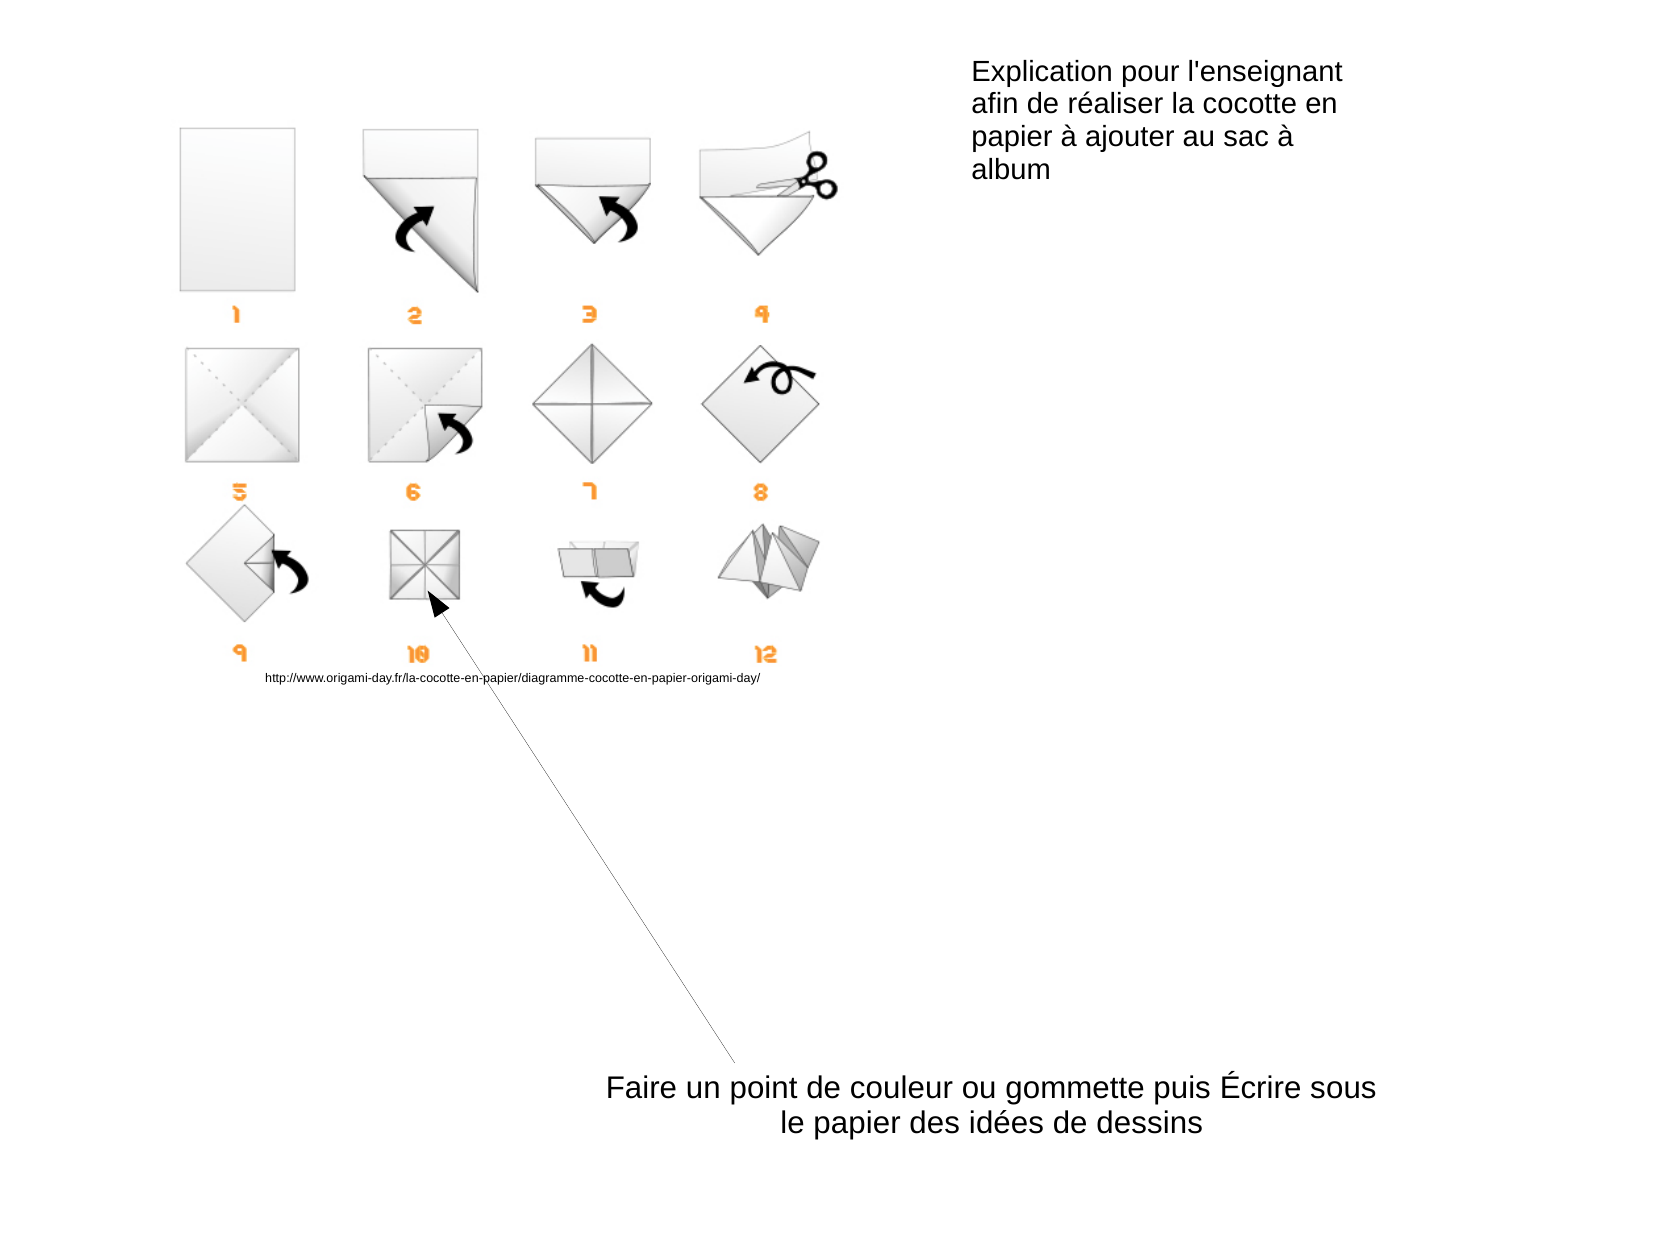

Explication pour l'enseignant afin de réaliser la cocotte en papier à ajouter au sac à album
http://www.origami-day.fr/la-cocotte-en-papier/diagramme-cocotte-en-papier-origami-day/
Faire un point de couleur ou gommette puis Écrire sous le papier des idées de dessins